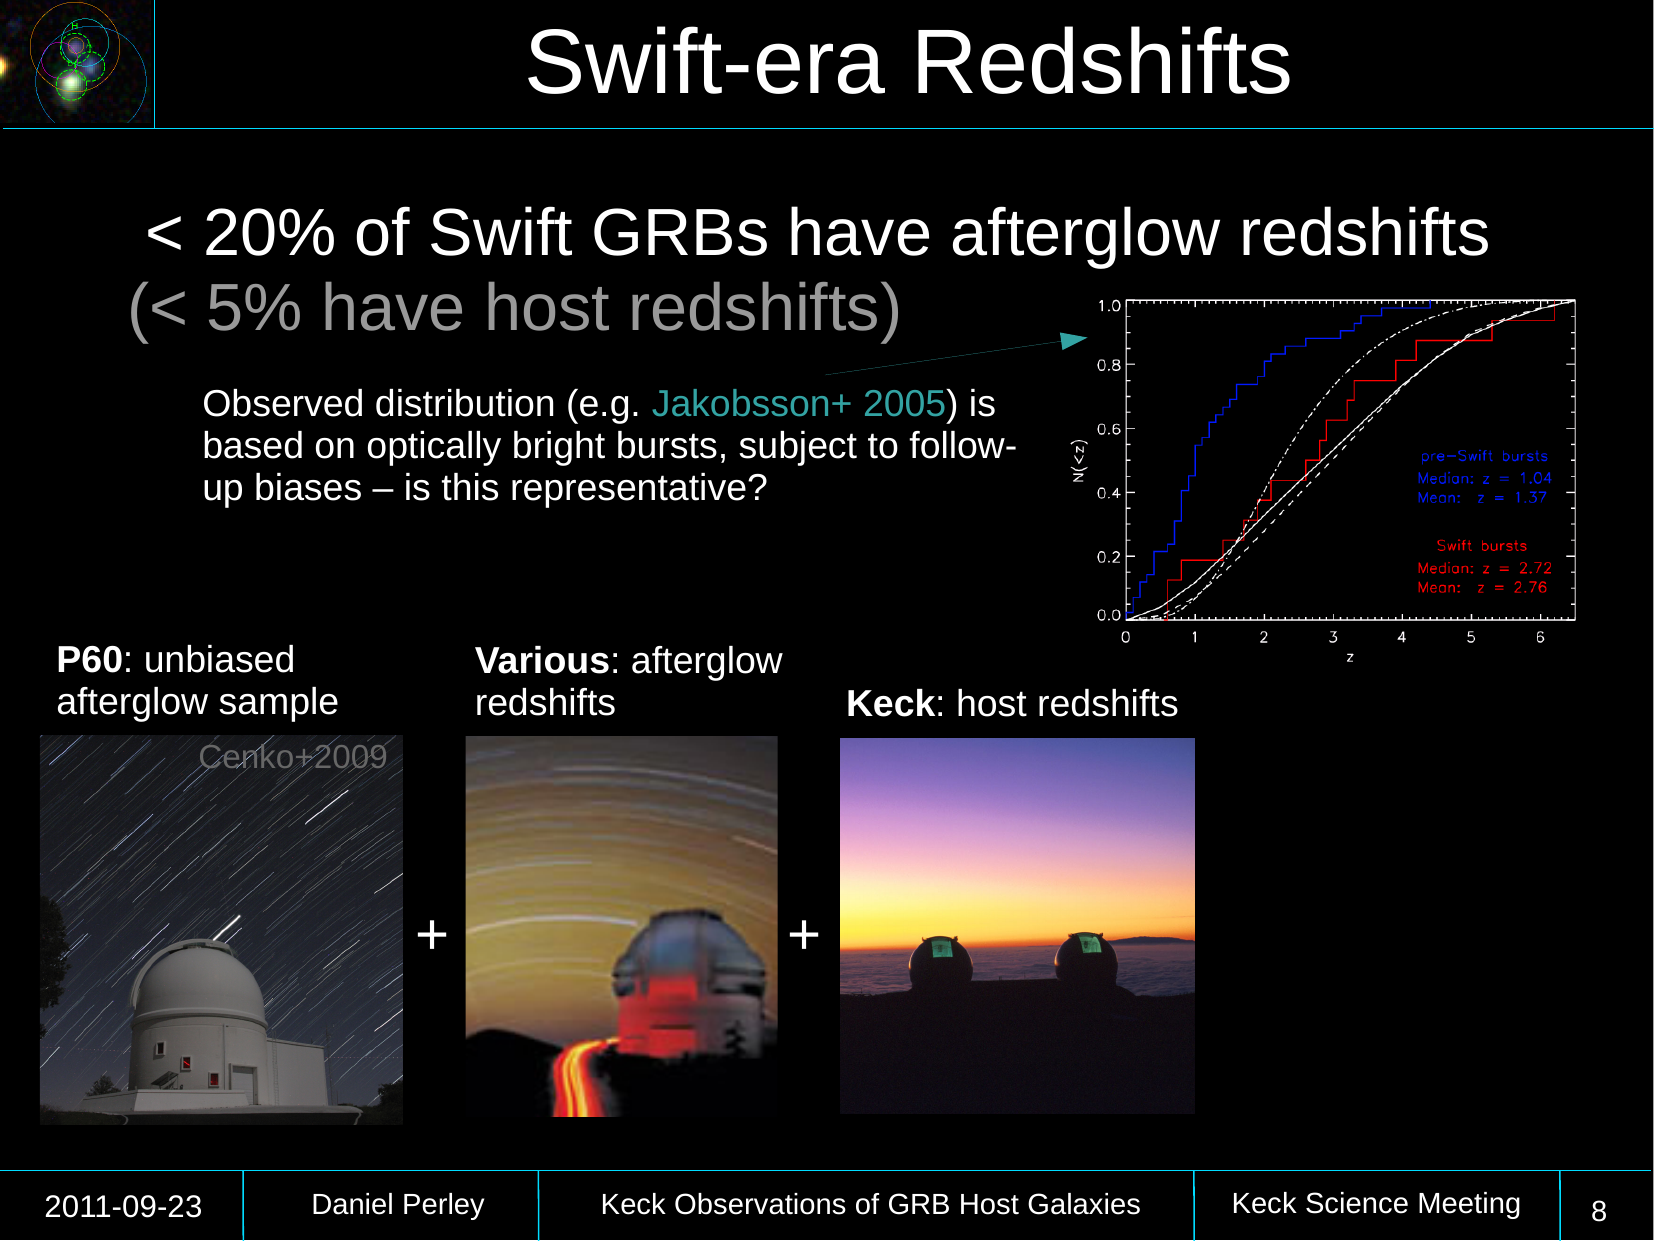

# Swift-era Redshifts
 < 20% of Swift GRBs have afterglow redshifts (< 5% have host redshifts)
Observed distribution (e.g. Jakobsson+ 2005) is
based on optically bright bursts, subject to follow-up biases – is this representative?
P60: unbiased afterglow sample
Various: afterglow
redshifts
Keck: host redshifts
Cenko+2009
+
+
8